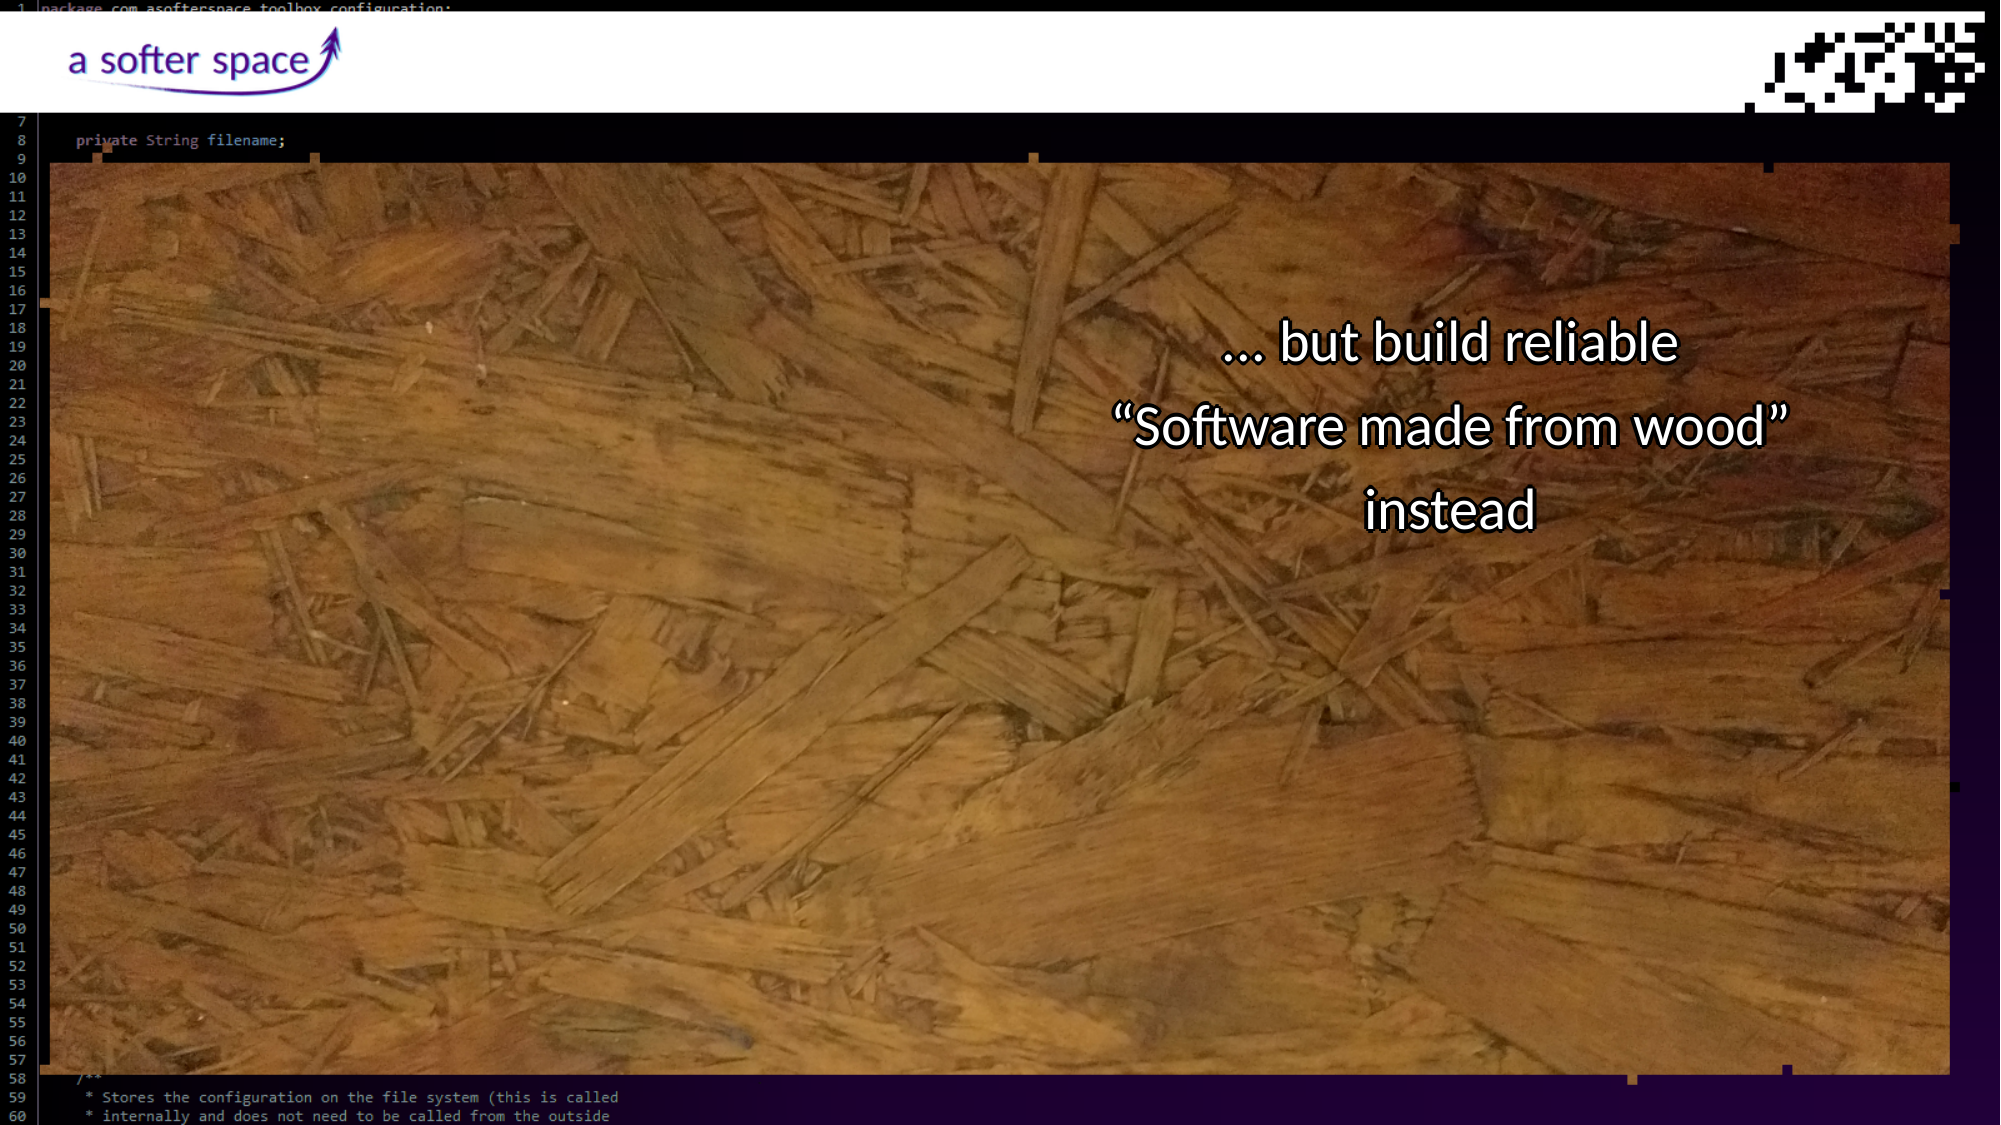

... but build reliable
“Software made from wood”
instead
... but build reliable
“Software made from wood”
instead
... but build reliable
“Software made from wood”
instead
... but build reliable
“Software made from wood”
instead
... but build reliable
“Software made from wood”
instead
... but build reliable
“Software made from wood”
instead
... but build reliable
“Software made from wood”
instead
... but build reliable
“Software made from wood”
instead
... but build reliable
“Software made from wood”
instead
... but build reliable
“Software made from wood”
instead
... but build reliable
“Software made from wood”
instead
... but build reliable
“Software made from wood”
instead
... but build reliable
“Software made from wood”
instead